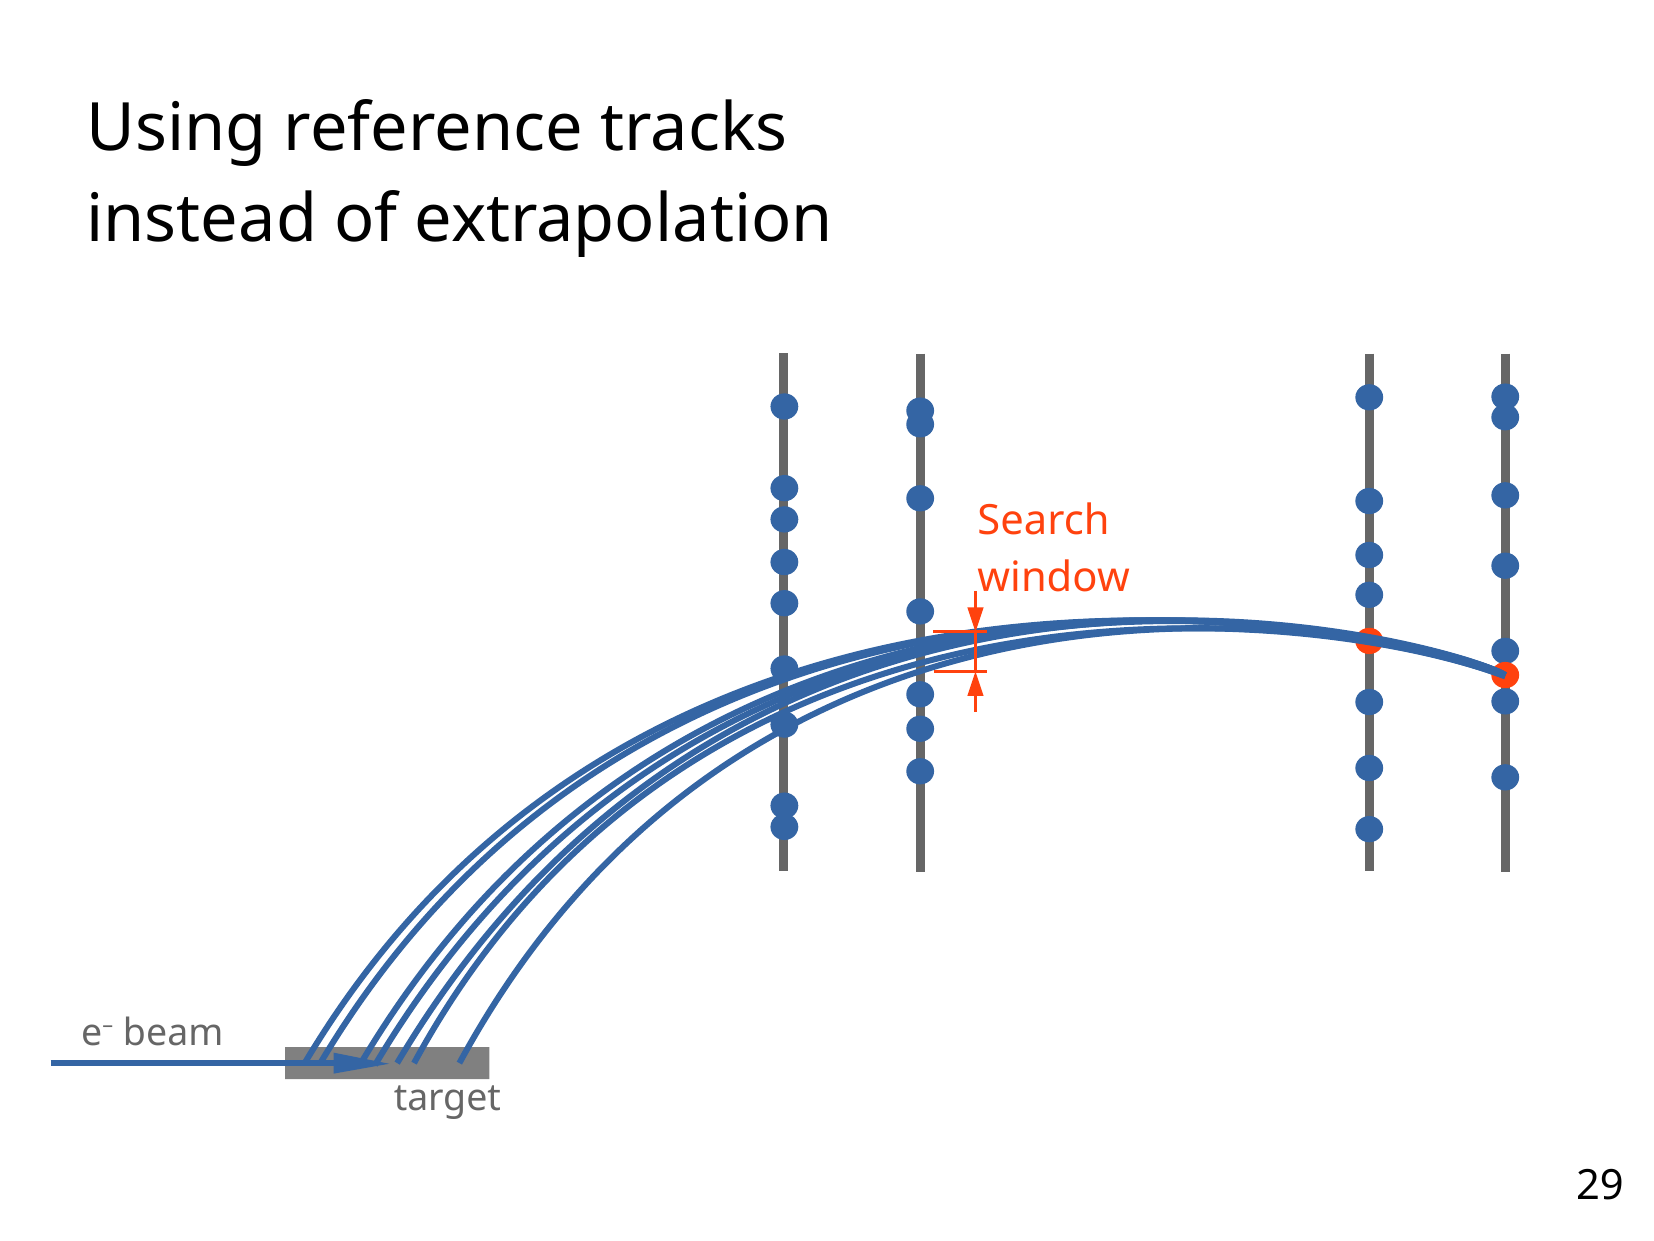

Using reference tracks
instead of extrapolation
Search
window
e– beam
target
29